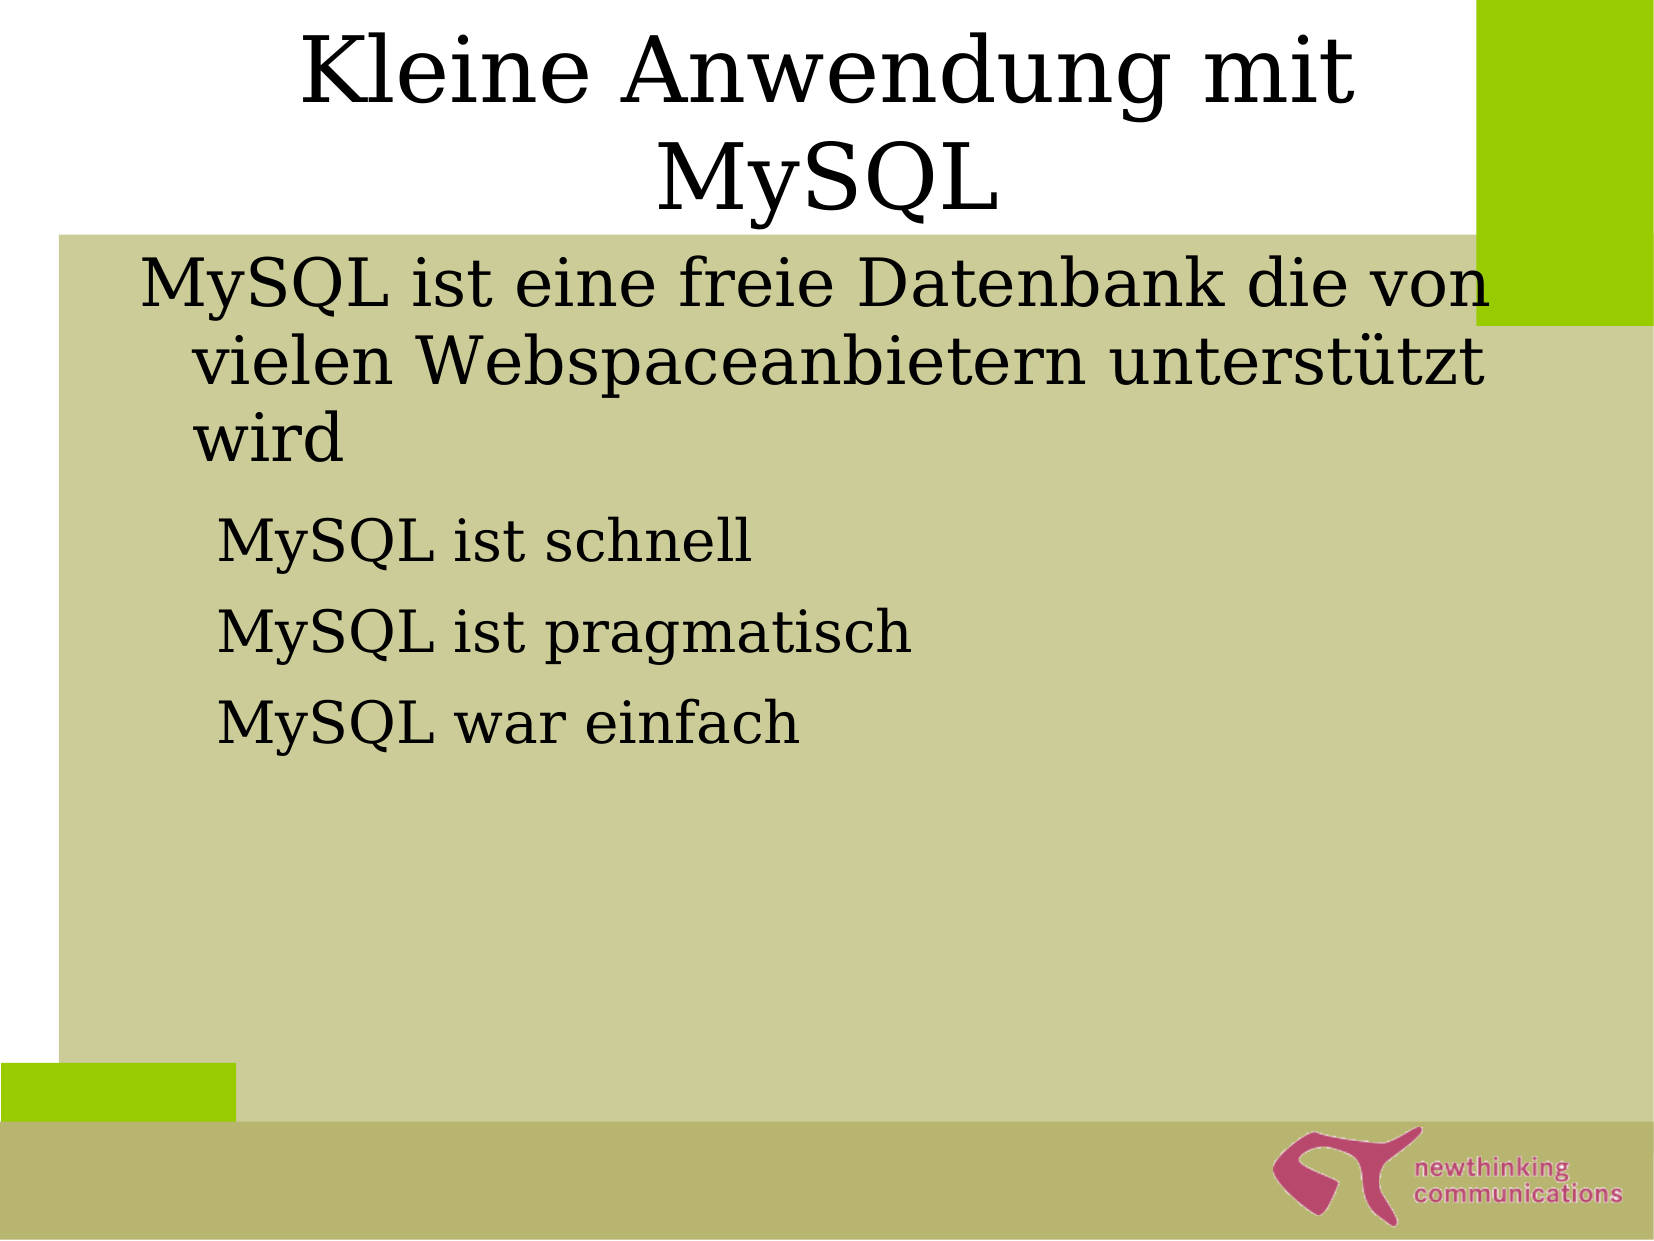

# Kleine Anwendung mit MySQL
MySQL ist eine freie Datenbank die von vielen Webspaceanbietern unterstützt wird
MySQL ist schnell
MySQL ist pragmatisch
MySQL war einfach